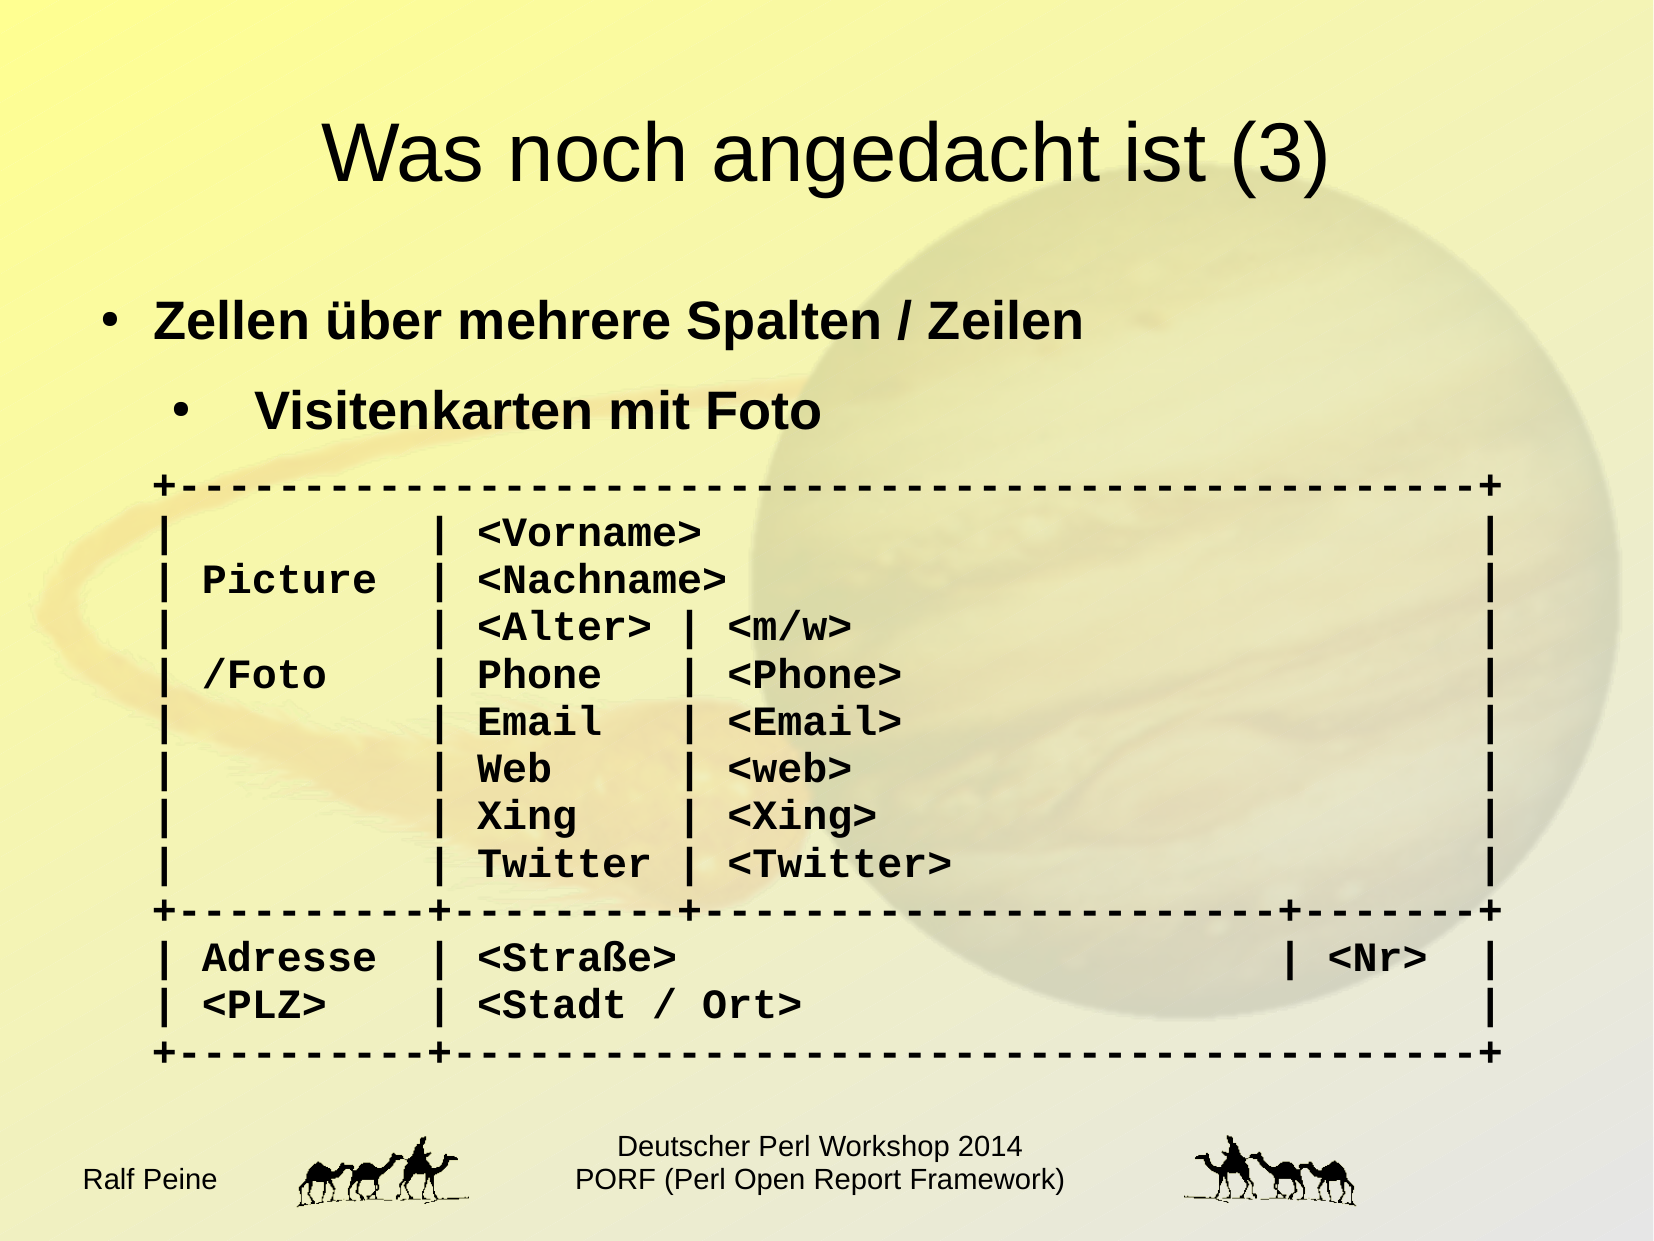

# Was noch angedacht ist (3)
Zellen über mehrere Spalten / Zeilen
 Visitenkarten mit Foto
+----------------------------------------------------+
| | <Vorname> |
| Picture | <Nachname> |
| | <Alter> | <m/w> |
| /Foto | Phone | <Phone> |
| | Email | <Email> |
| | Web | <web> |
| | Xing | <Xing> |
| | Twitter | <Twitter> |+----------+---------+-----------------------+-------+
| Adresse | <Straße> | <Nr> |
| <PLZ> | <Stadt / Ort> |
+----------+-----------------------------------------+